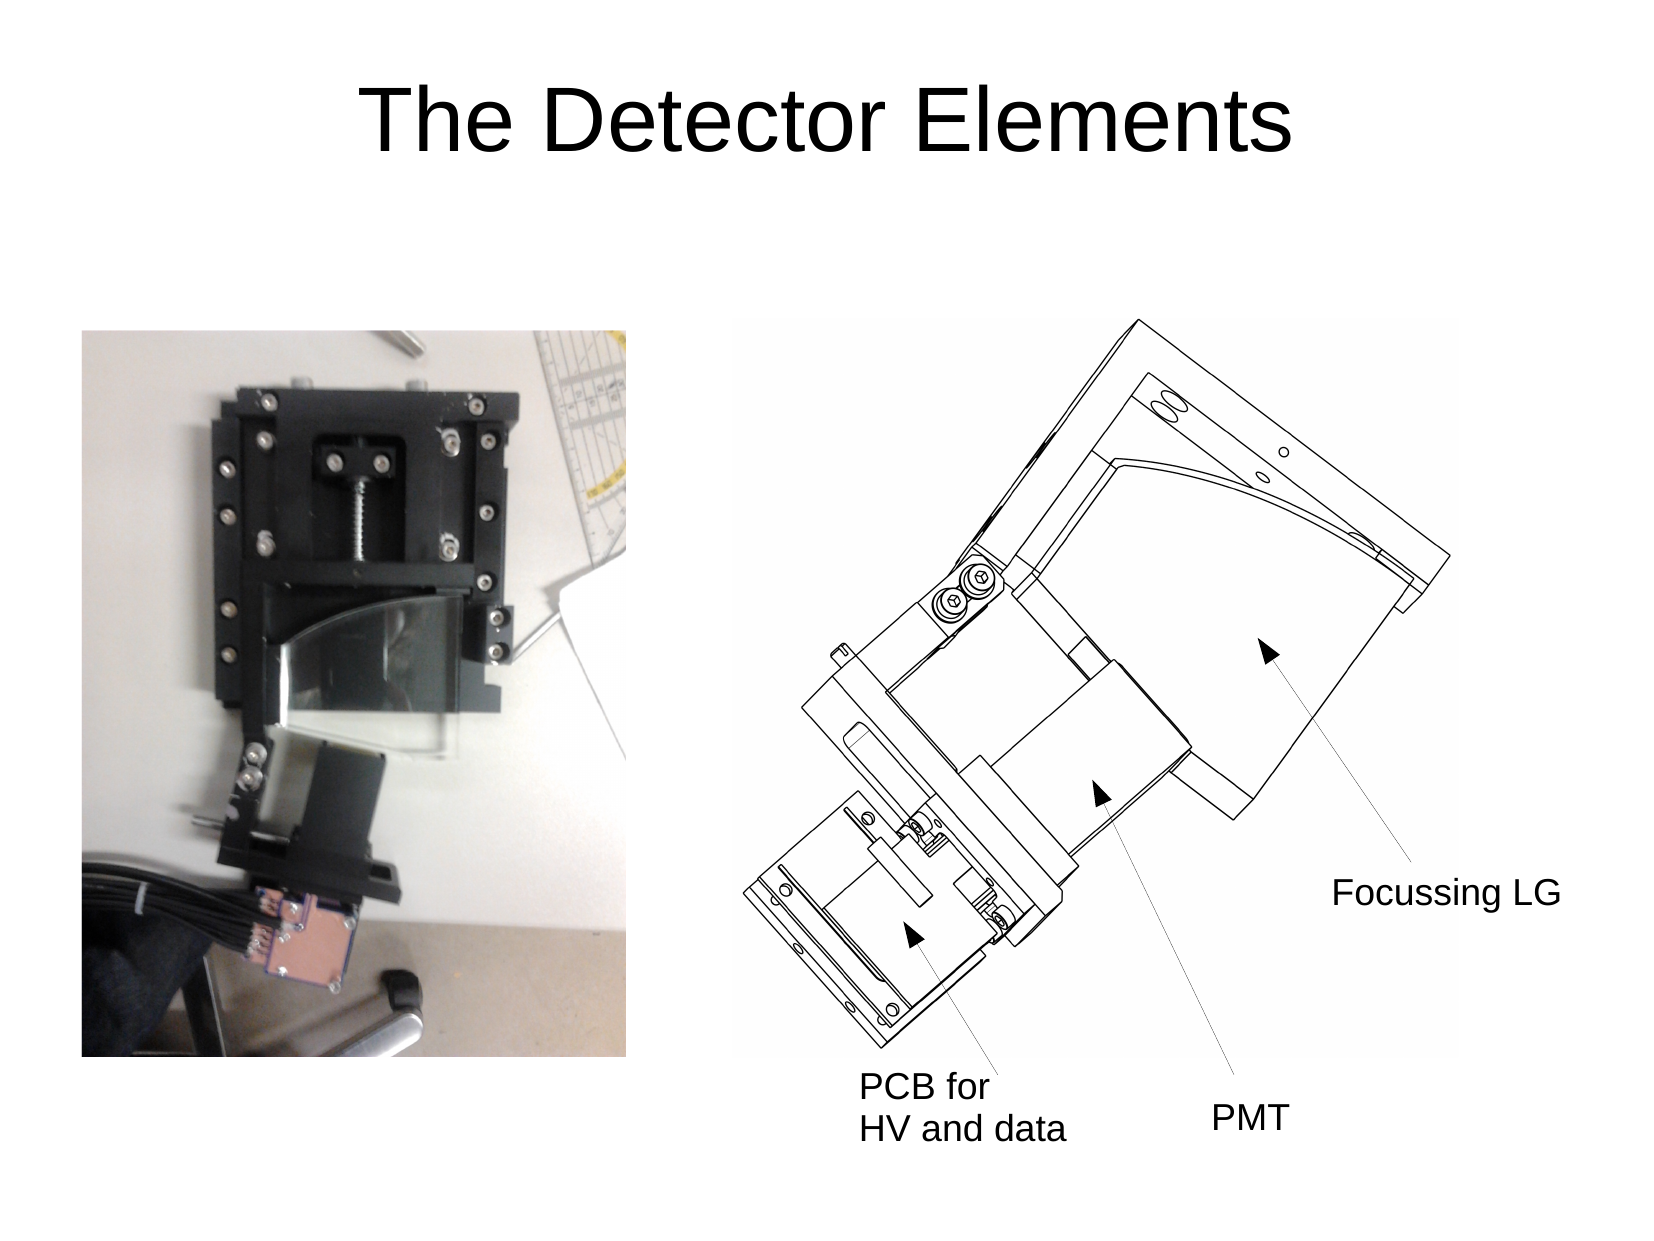

# The Detector Elements
Focussing LG
PCB for
HV and data
PMT